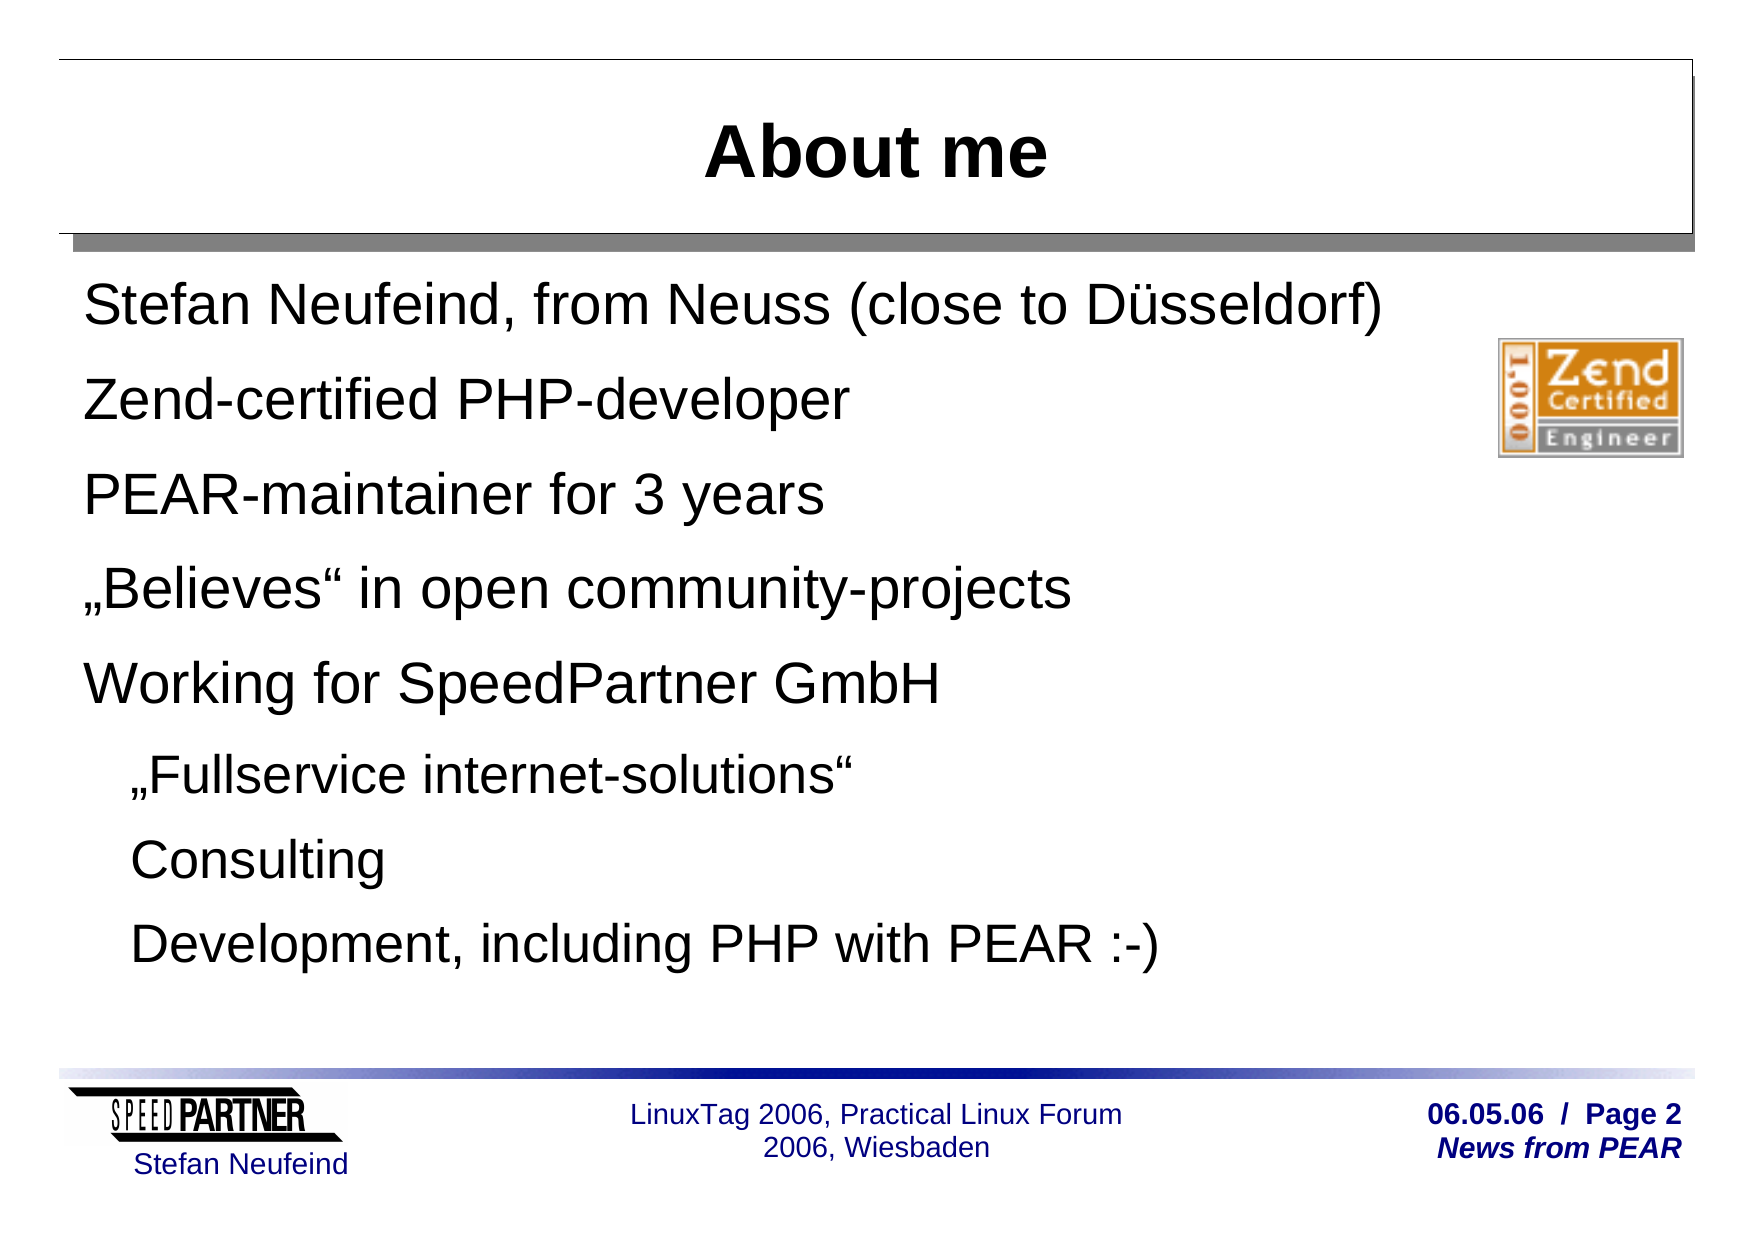

# About me
Stefan Neufeind, from Neuss (close to Düsseldorf)
Zend-certified PHP-developer
PEAR-maintainer for 3 years
„Believes“ in open community-projects
Working for SpeedPartner GmbH
„Fullservice internet-solutions“
Consulting
Development, including PHP with PEAR :-)